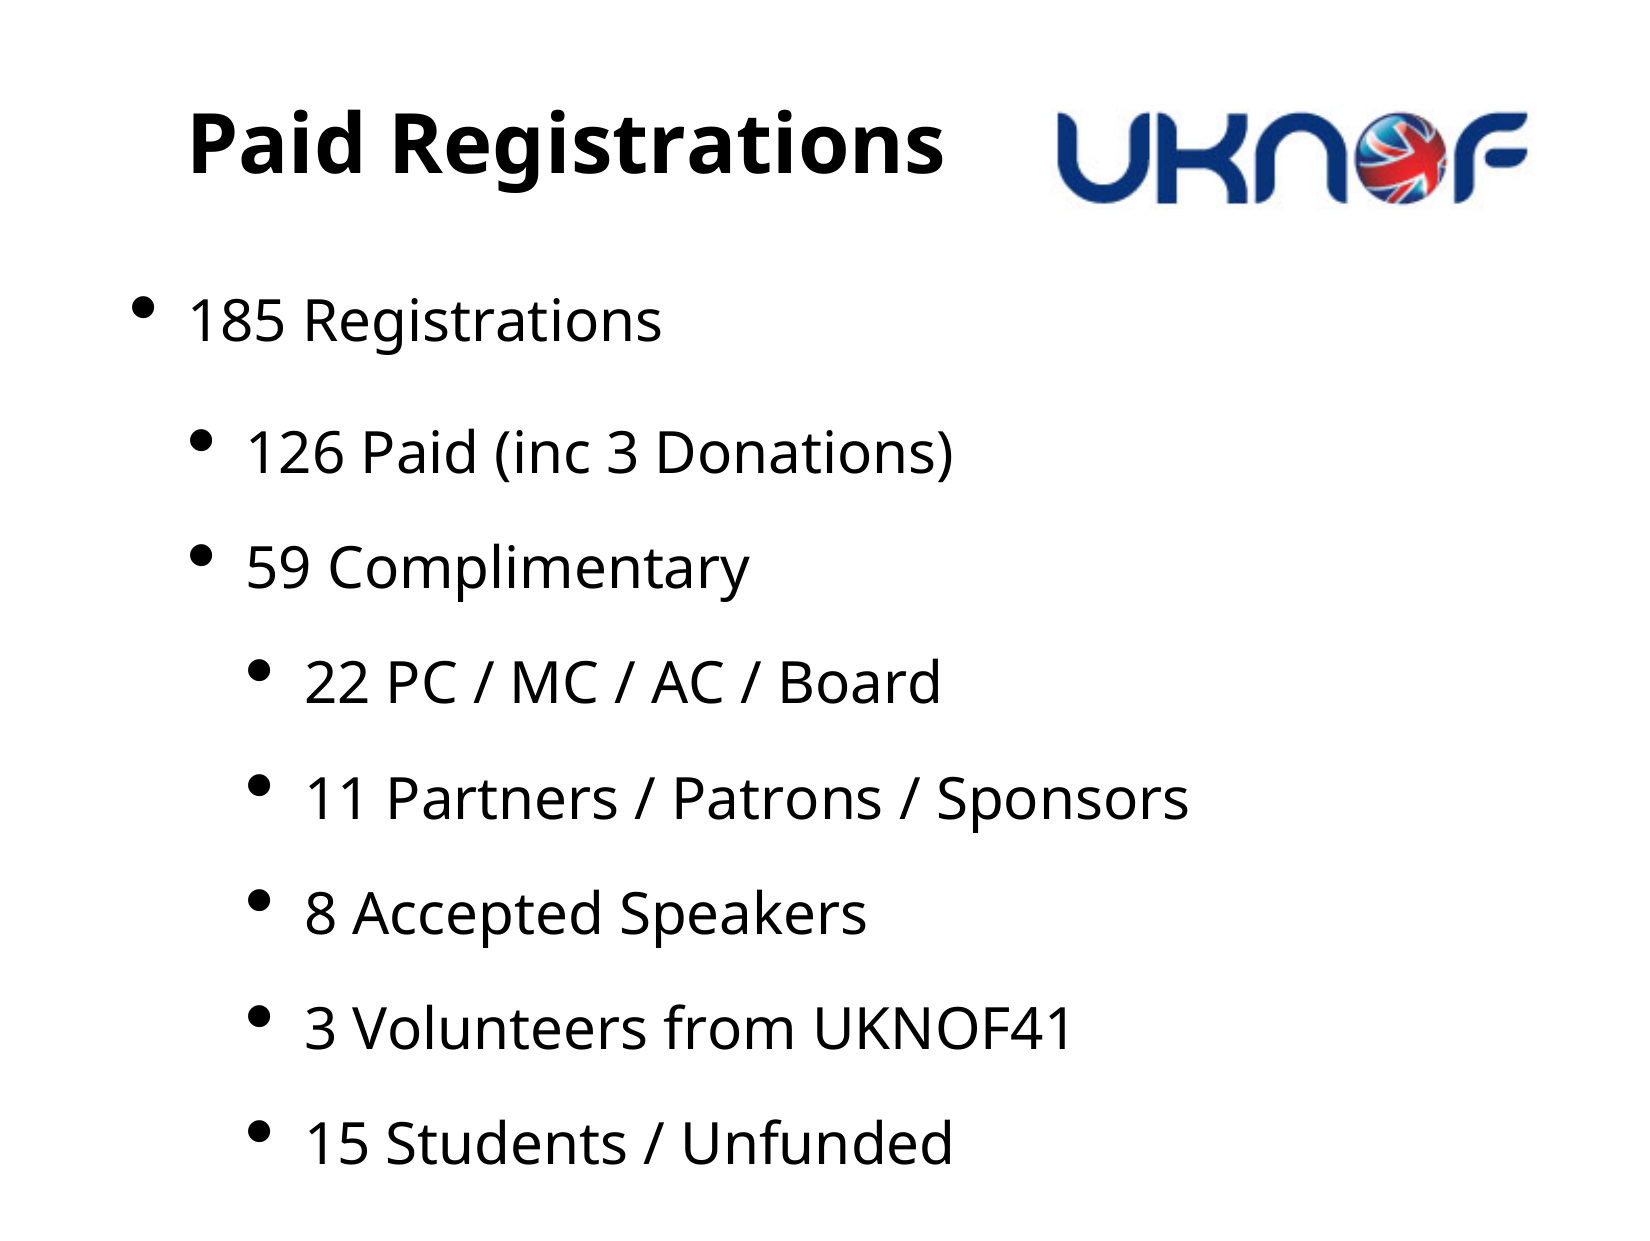

# Paid Registrations
185 Registrations
126 Paid (inc 3 Donations)
59 Complimentary
22 PC / MC / AC / Board
11 Partners / Patrons / Sponsors
8 Accepted Speakers
3 Volunteers from UKNOF41
15 Students / Unfunded